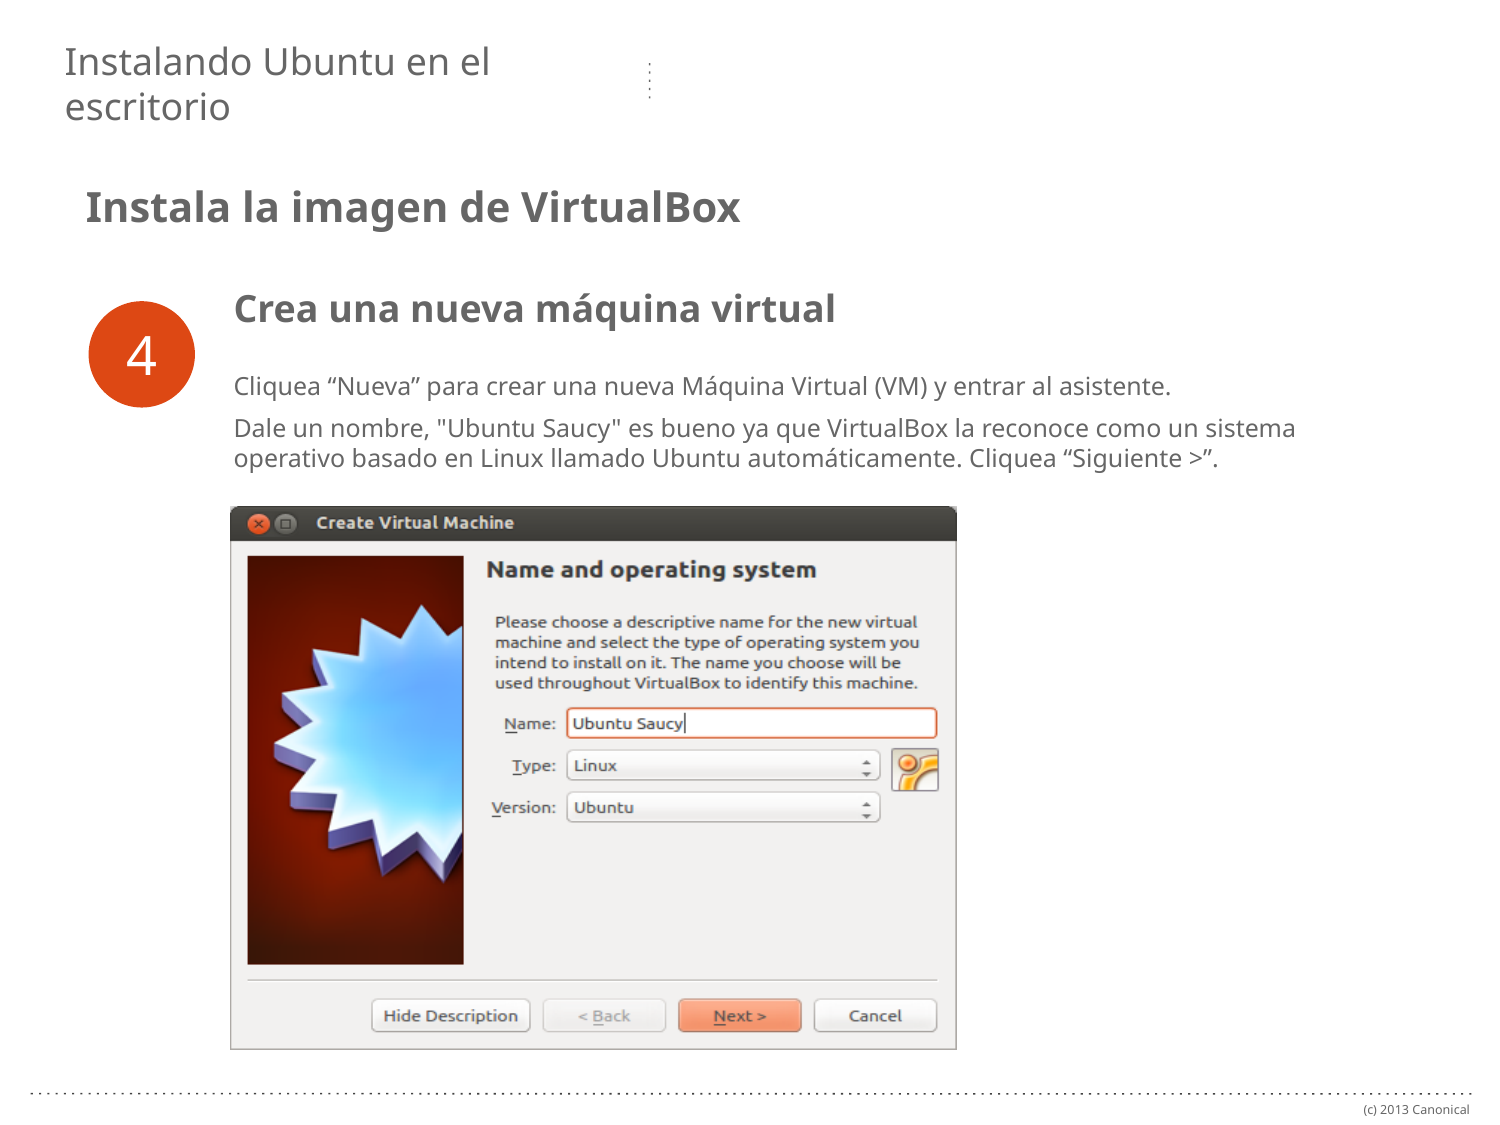

Instalando Ubuntu en el escritorio
# Instala la imagen de VirtualBox
Crea una nueva máquina virtual
Cliquea “Nueva” para crear una nueva Máquina Virtual (VM) y entrar al asistente.
Dale un nombre, "Ubuntu Saucy" es bueno ya que VirtualBox la reconoce como un sistema operativo basado en Linux llamado Ubuntu automáticamente. Cliquea “Siguiente >”.
4
(c) 2013 Canonical